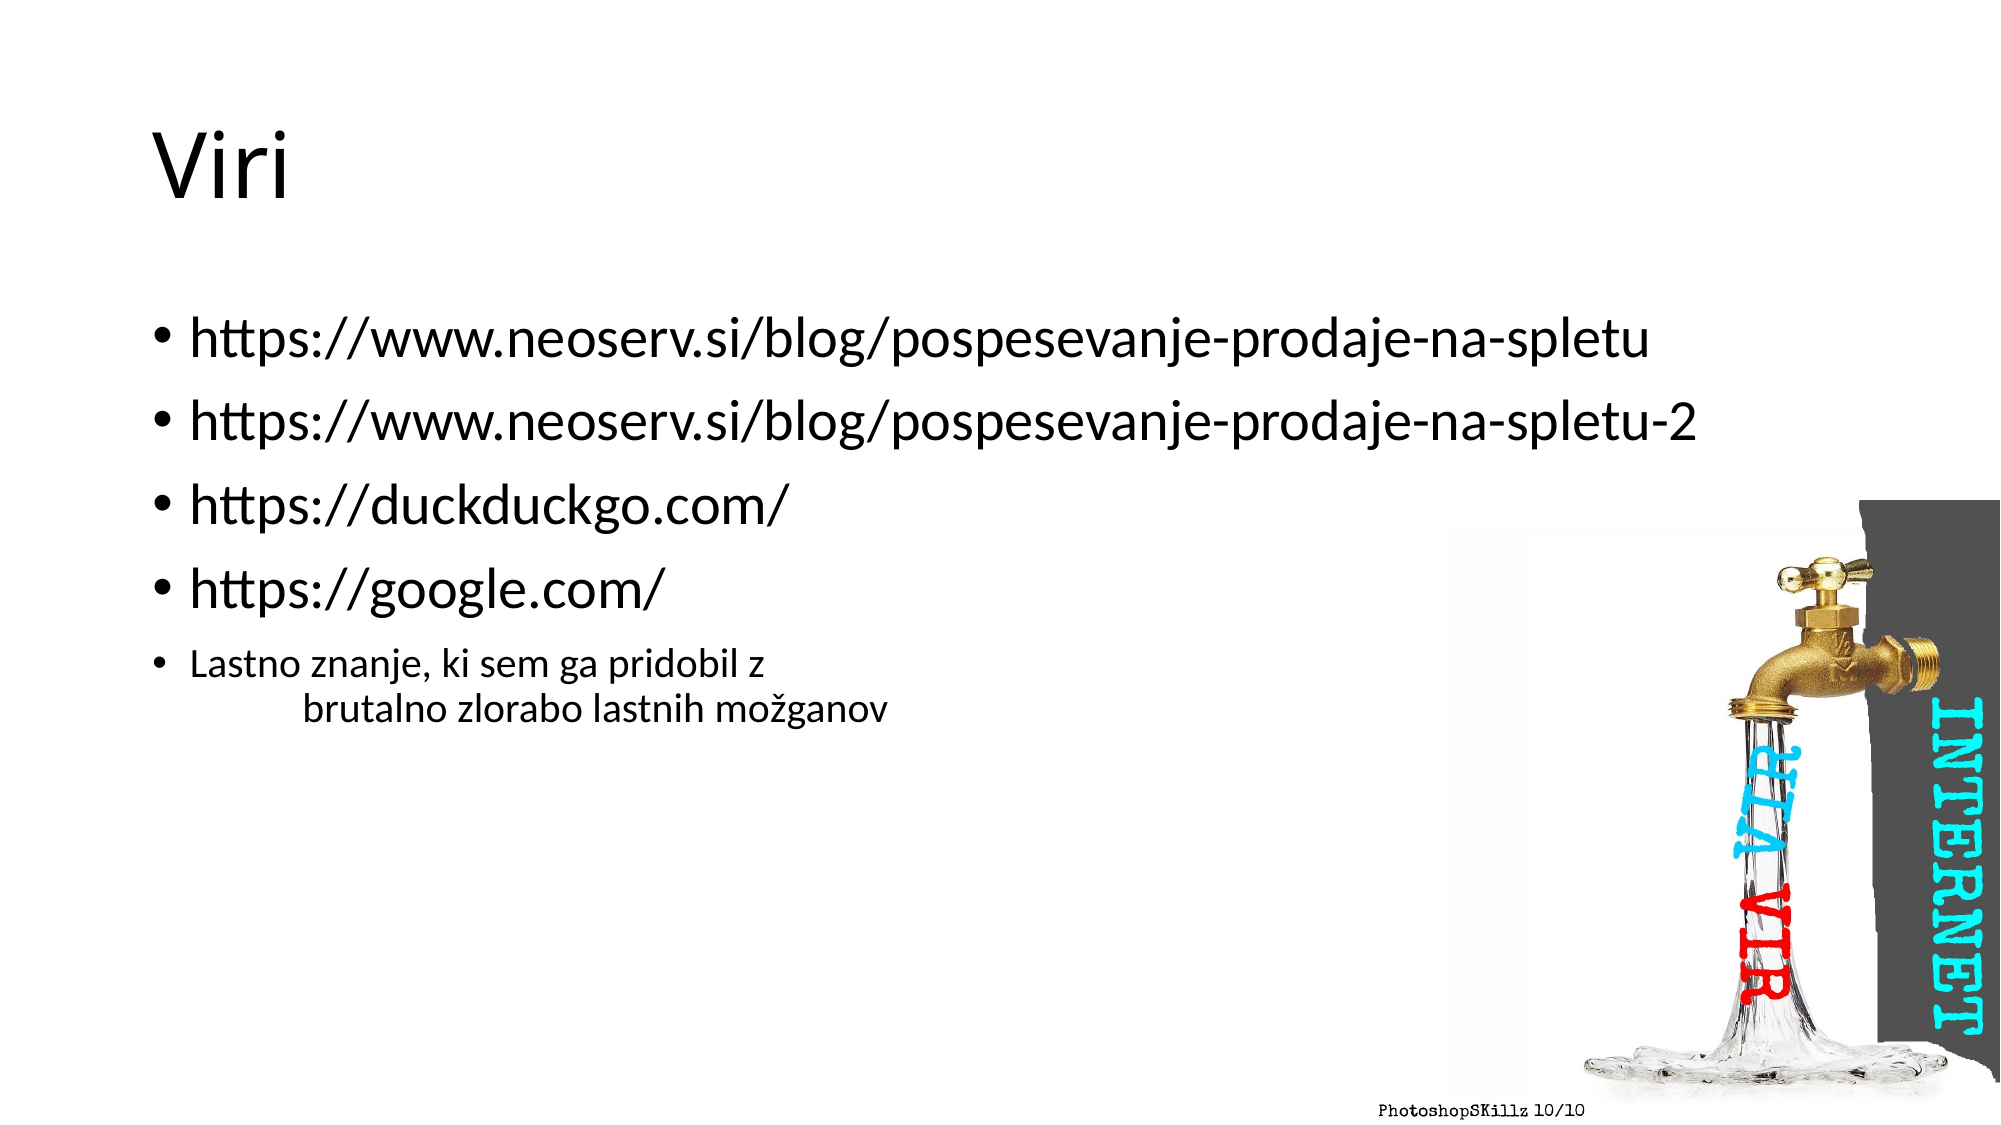

# Viri
https://www.neoserv.si/blog/pospesevanje-prodaje-na-spletu
https://www.neoserv.si/blog/pospesevanje-prodaje-na-spletu-2
https://duckduckgo.com/
https://google.com/
Lastno znanje, ki sem ga pridobil z
	brutalno zlorabo lastnih možganov